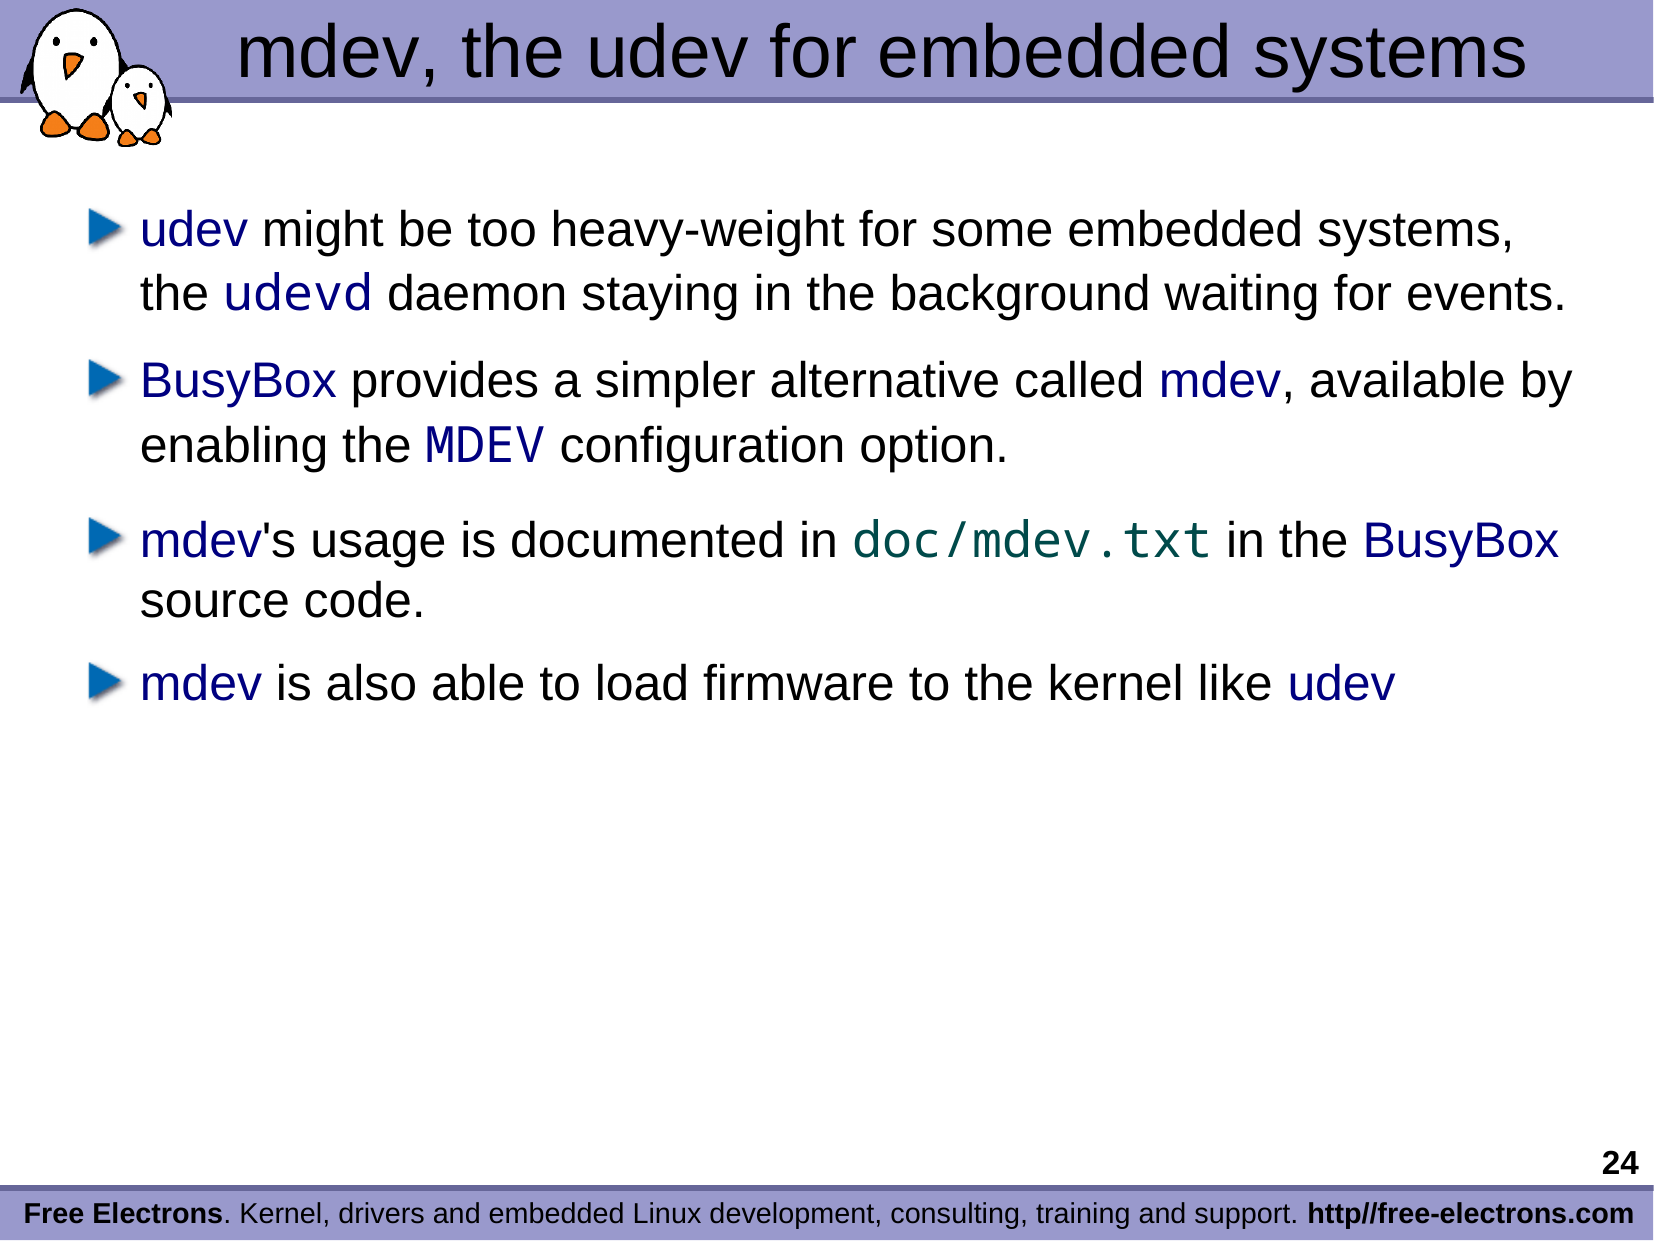

# mdev, the udev for embedded systems
udev might be too heavy-weight for some embedded systems, the udevd daemon staying in the background waiting for events.
BusyBox provides a simpler alternative called mdev, available by enabling the MDEV configuration option.
mdev's usage is documented in doc/mdev.txt in the BusyBox source code.
mdev is also able to load firmware to the kernel like udev